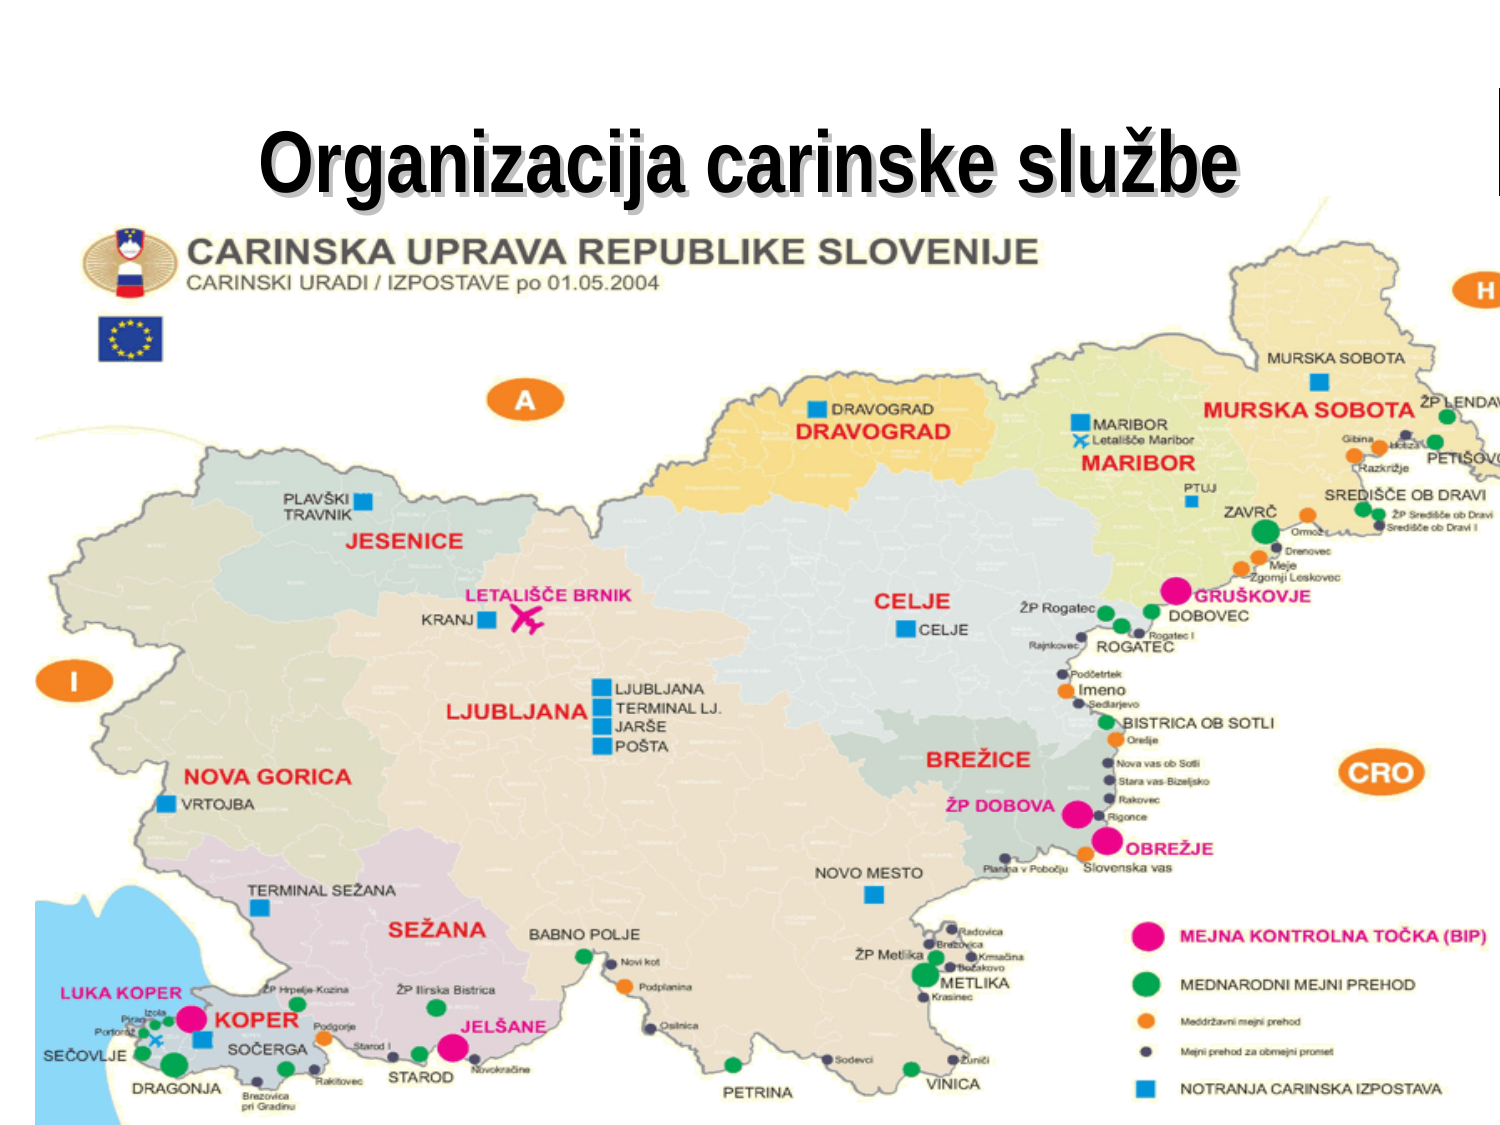

# Organizacija carinske službe
Vaje 1
8